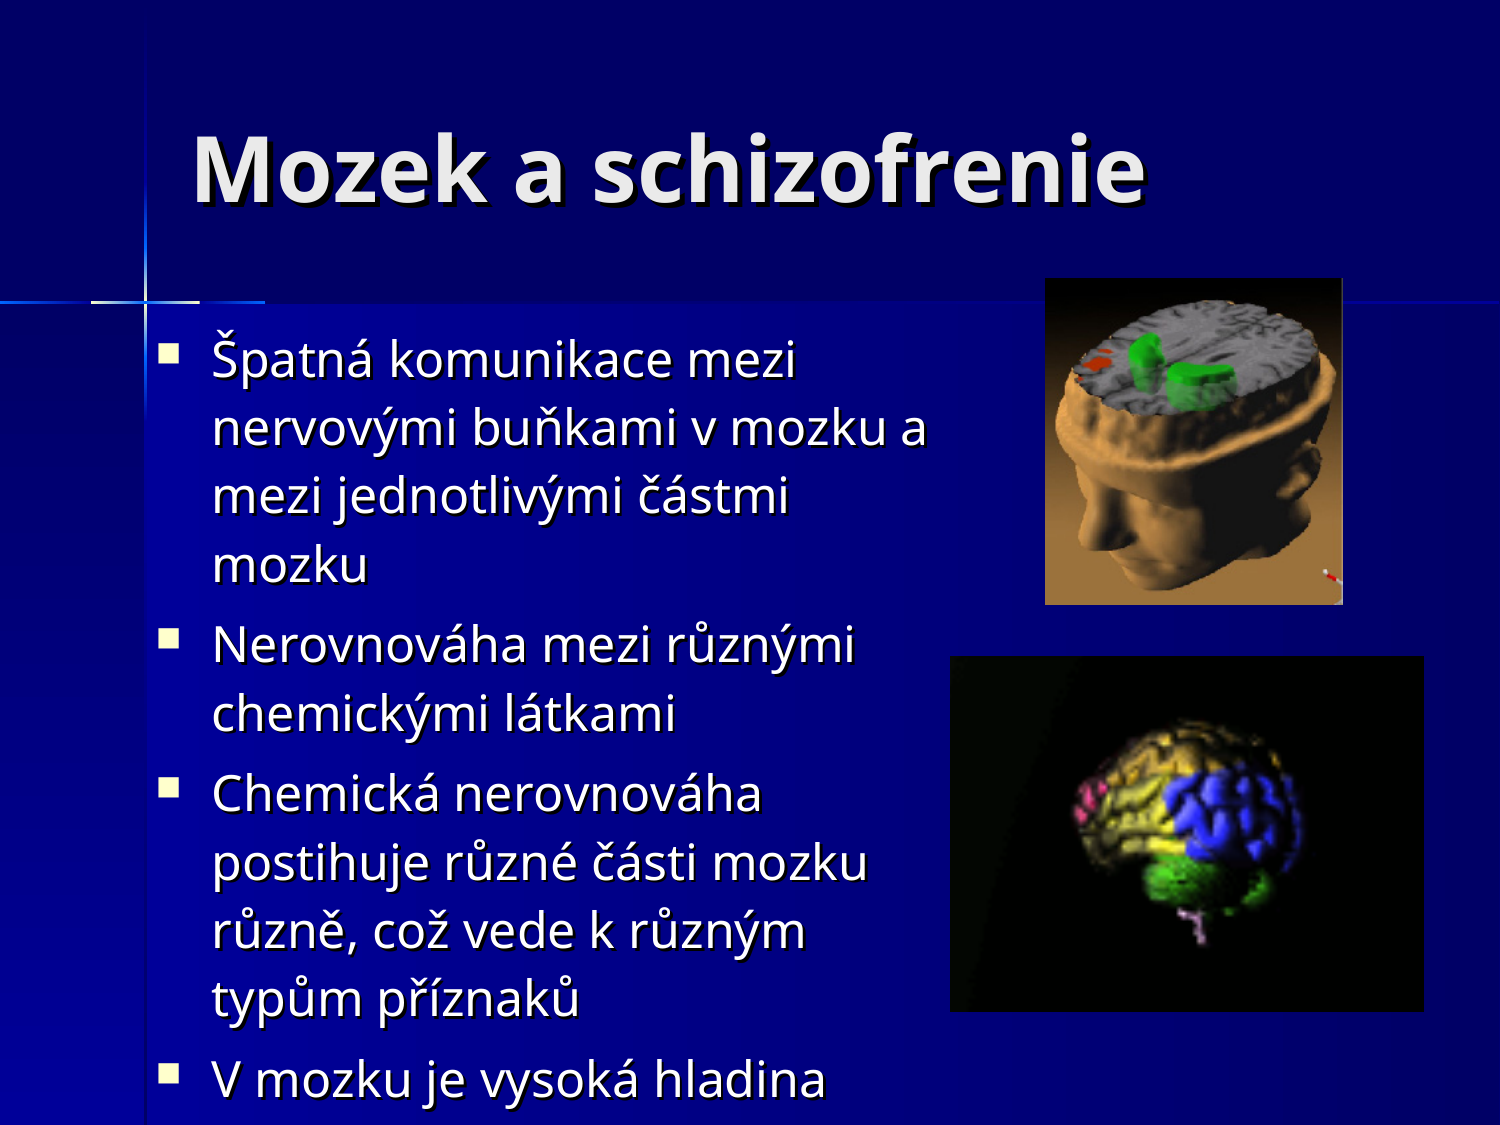

# Mozek a schizofrenie
Špatná komunikace mezi nervovými buňkami v mozku a mezi jednotlivými částmi mozku
Nerovnováha mezi různými chemickými látkami
Chemická nerovnováha postihuje různé části mozku různě, což vede k různým typům příznaků
V mozku je vysoká hladina dopaminu
K 1. obrázku podrobnosti na: http://en.wikipedia.org/wiki/Schizophrenia